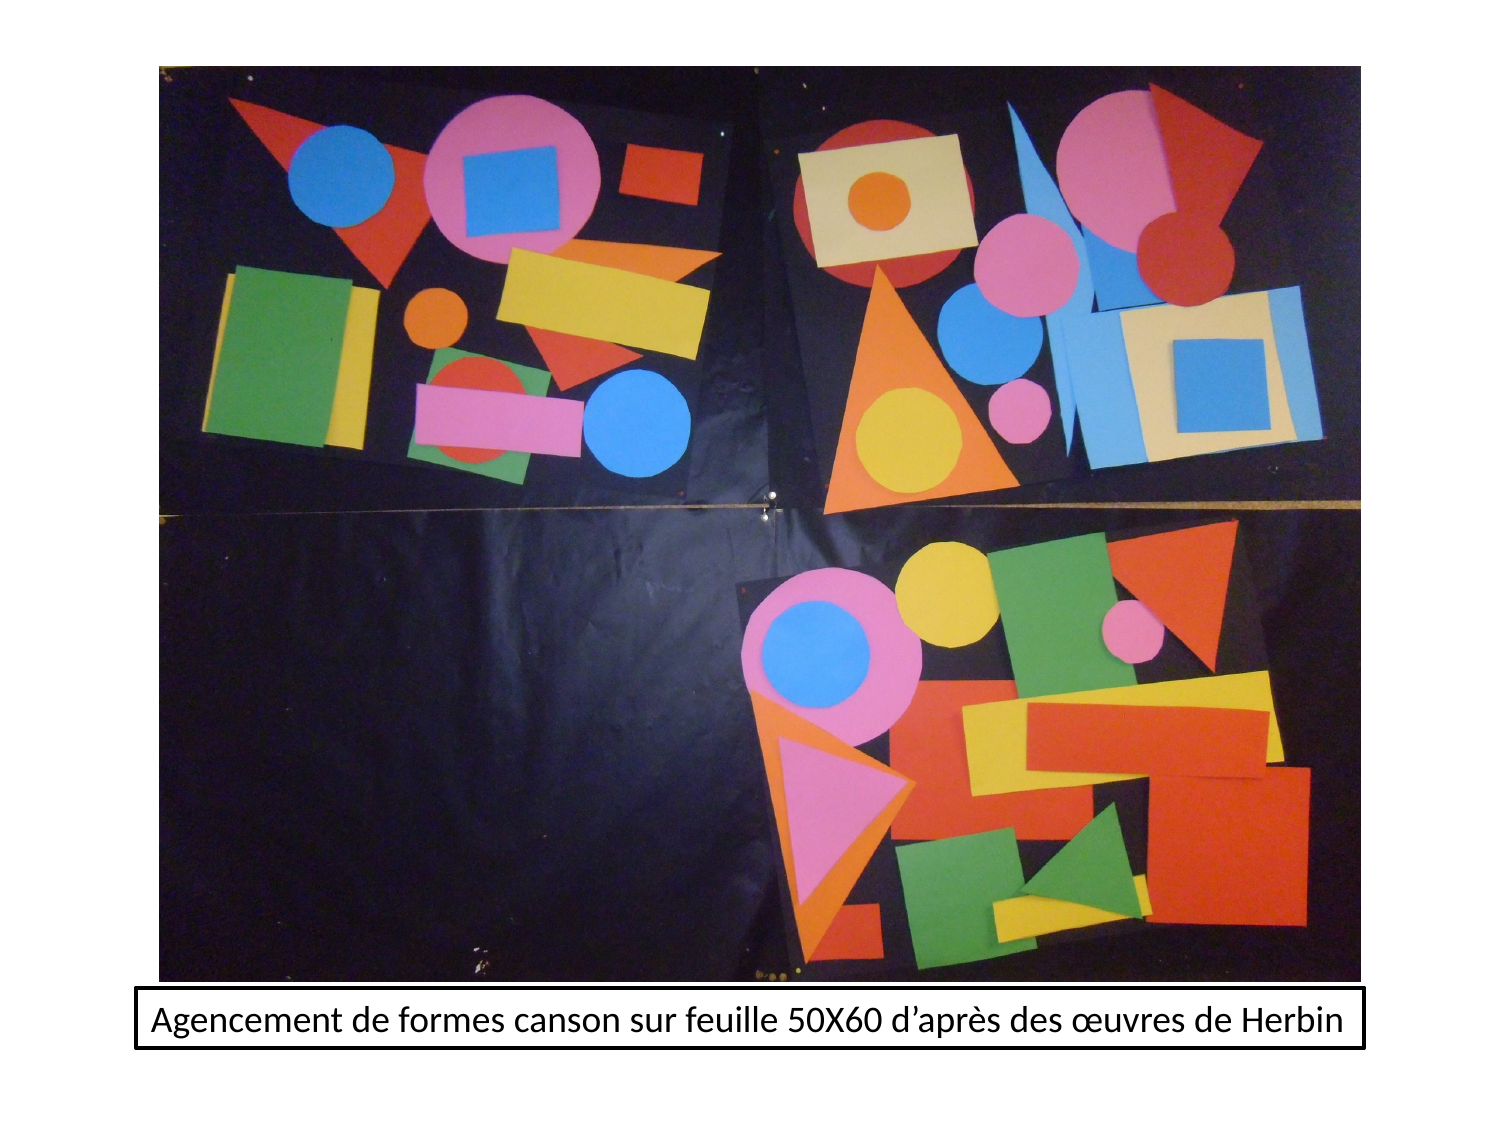

Agencement de formes canson sur feuille 50X60 d’après des œuvres de Herbin